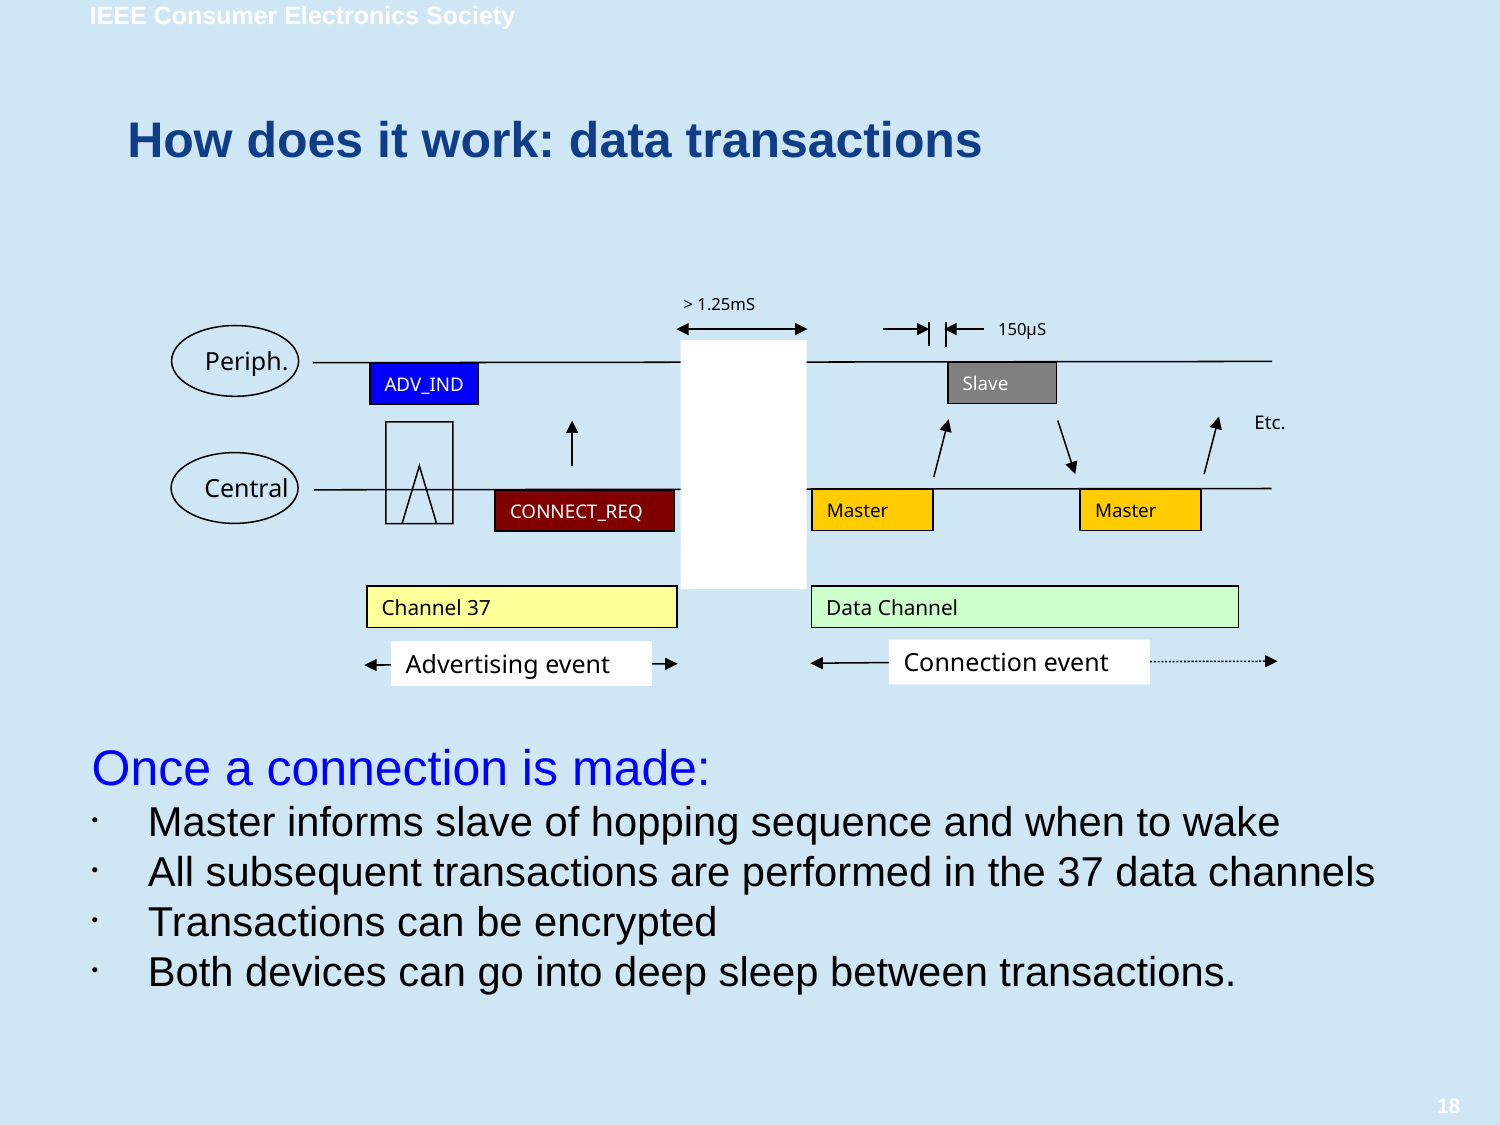

# How does it work: data transactions
> 1.25mS
150µS
Periph.
Slave
ADV_IND
Etc.
Central
Master
Master
CONNECT_REQ
Channel 37
Data Channel
Connection event
Advertising event
Once a connection is made:
Master informs slave of hopping sequence and when to wake
All subsequent transactions are performed in the 37 data channels
Transactions can be encrypted
Both devices can go into deep sleep between transactions.